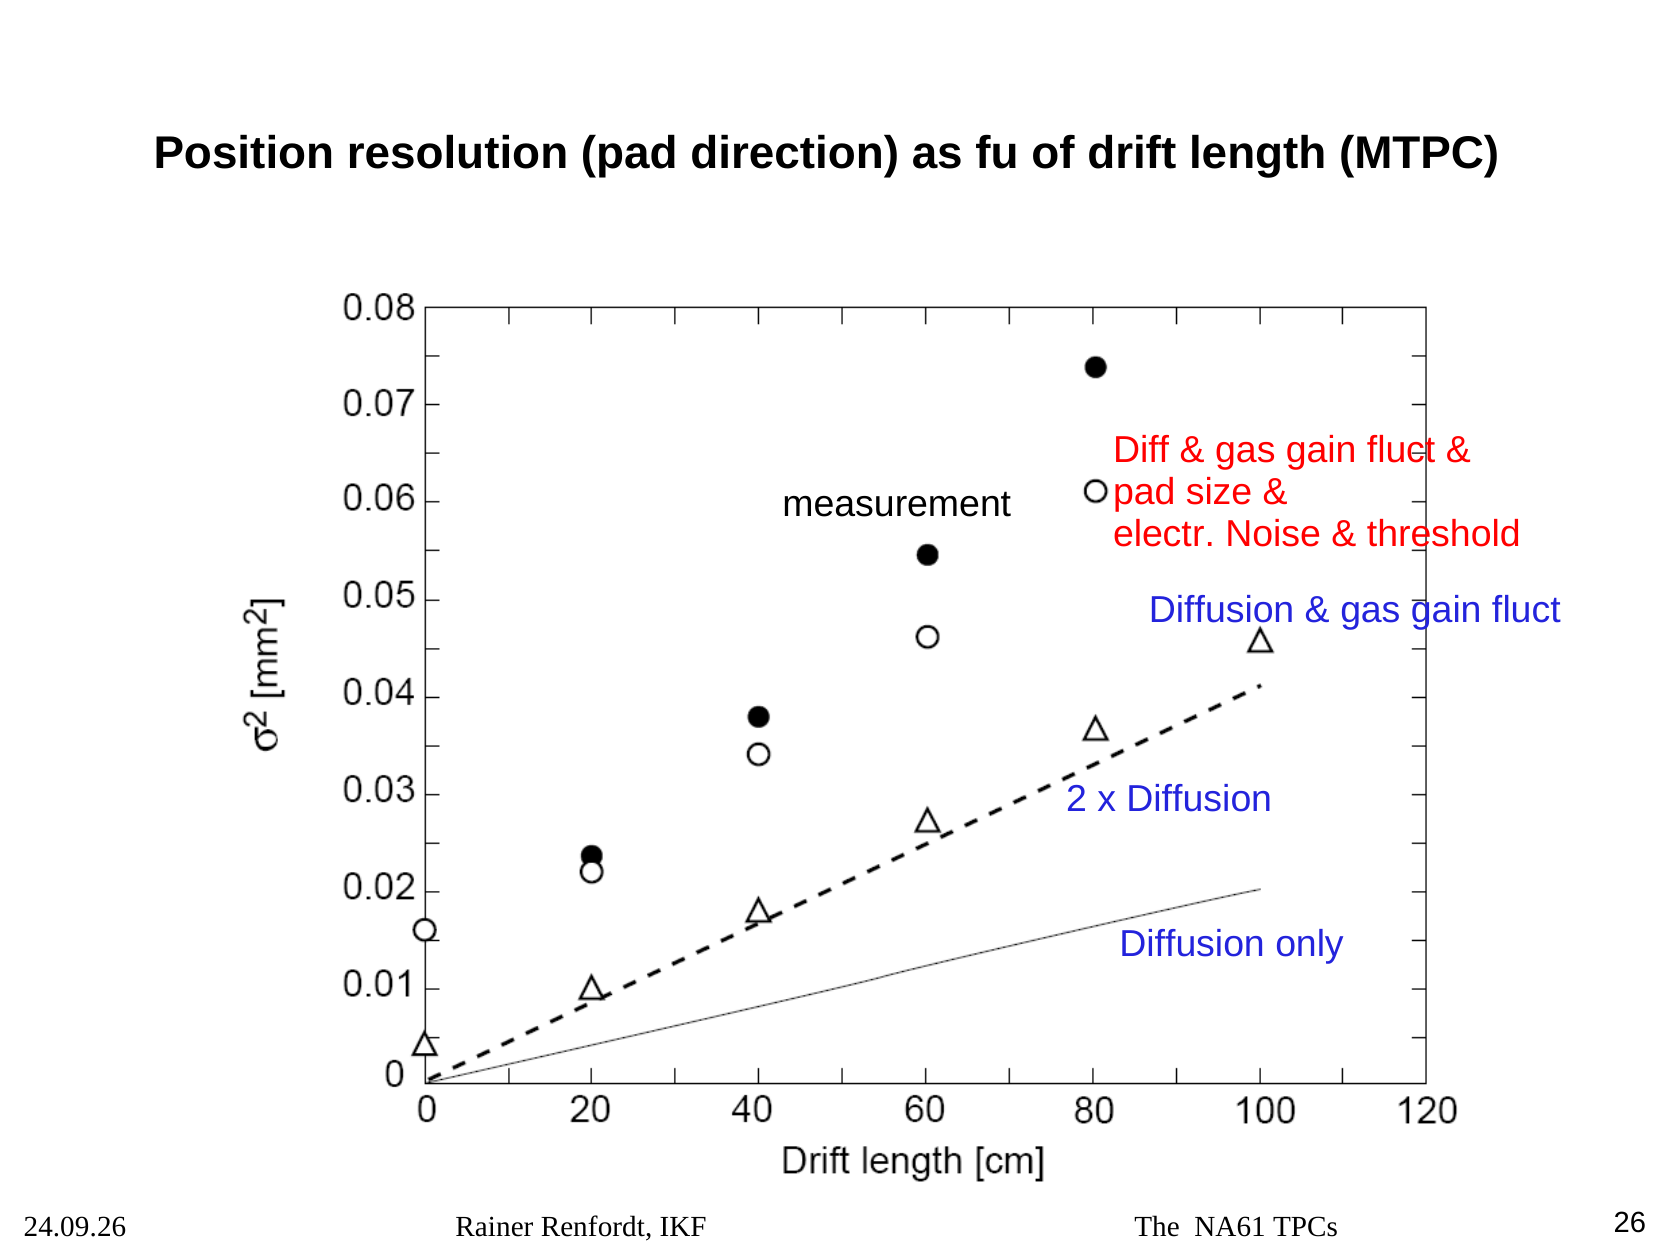

# Position resolution (pad direction) as fu of drift length (MTPC)
Diff & gas gain fluct &
pad size &
electr. Noise & threshold
measurement
Diffusion & gas gain fluct
2 x Diffusion
Diffusion only